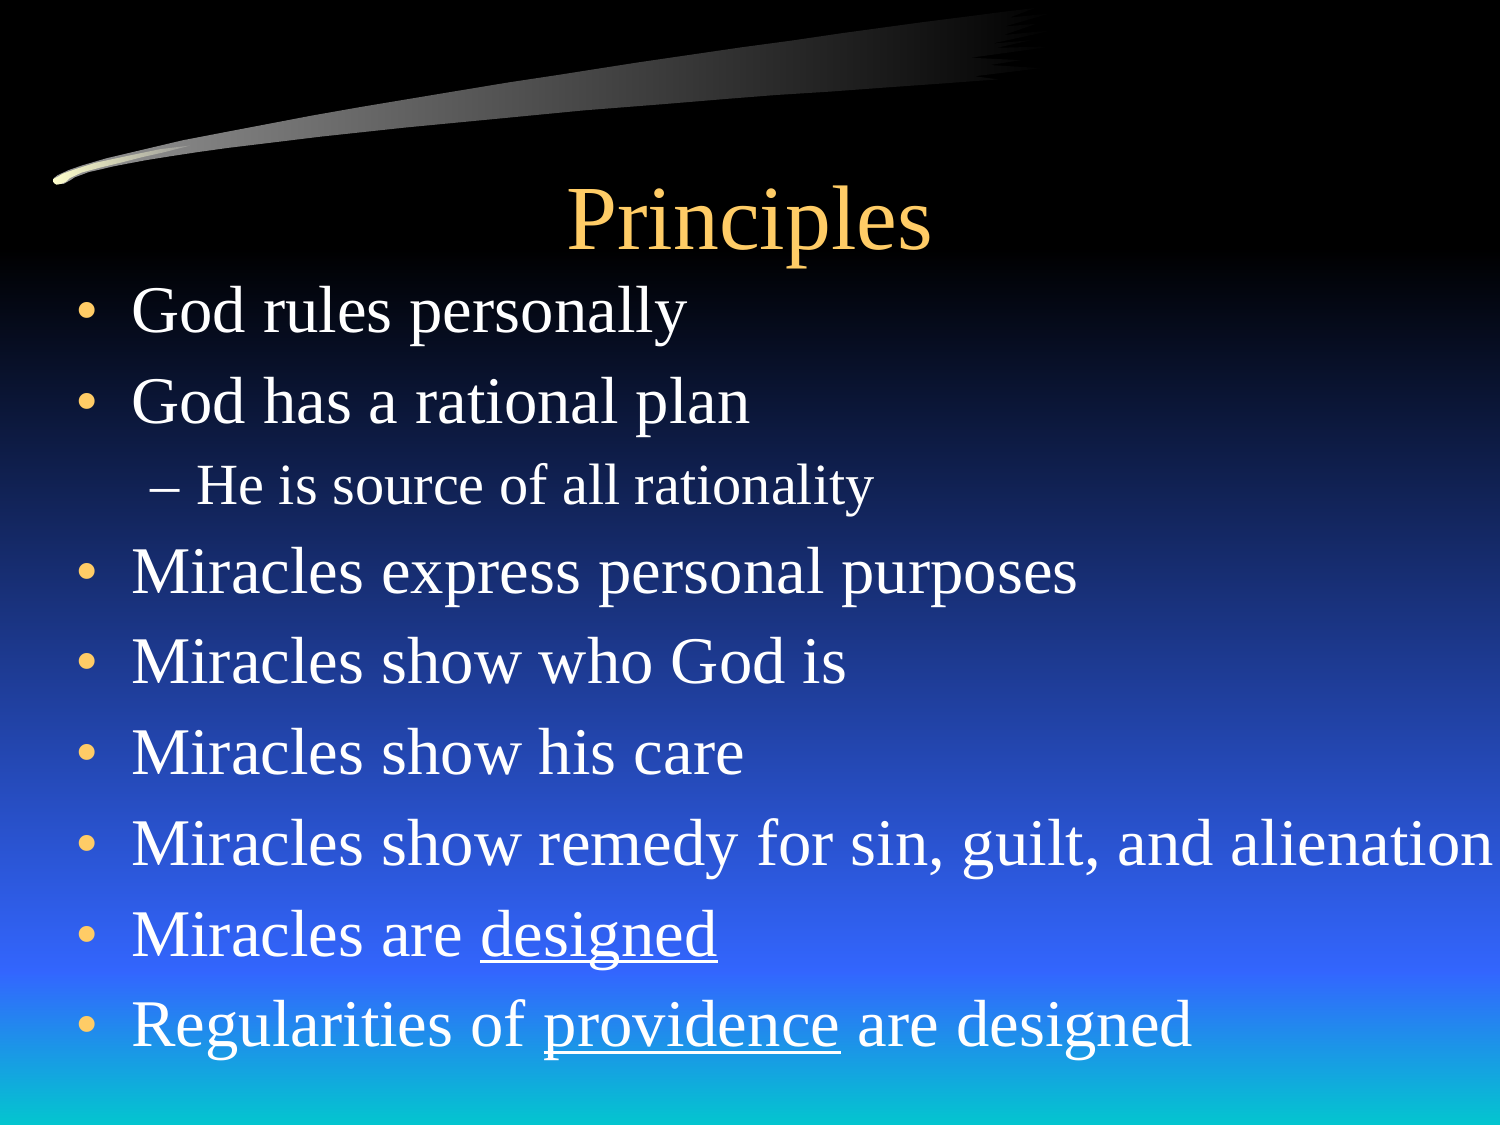

# Principles
God rules personally
God has a rational plan
He is source of all rationality
Miracles express personal purposes
Miracles show who God is
Miracles show his care
Miracles show remedy for sin, guilt, and alienation
Miracles are designed
Regularities of providence are designed